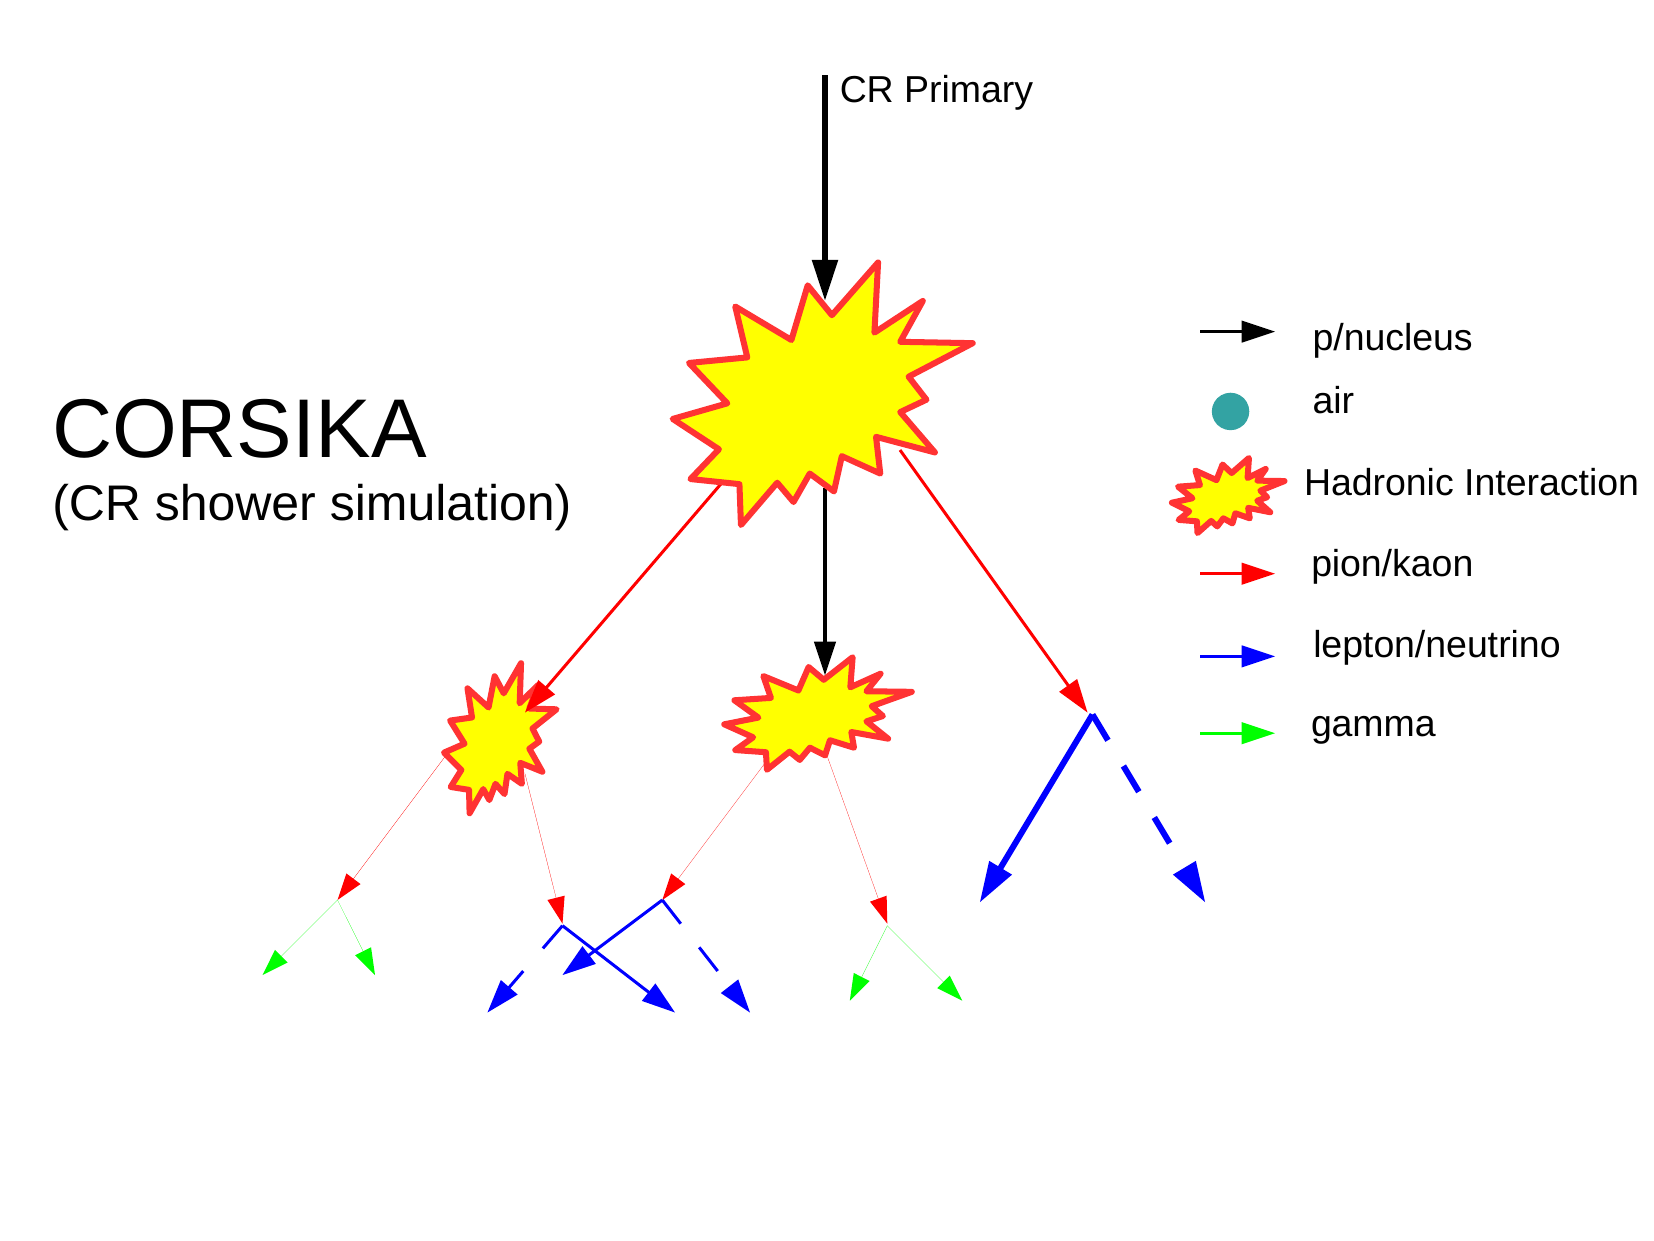

CR Primary
Hadronic Interaction
p/nucleus
air
CORSIKA
(CR shower simulation)
pion/kaon
lepton/neutrino
gamma